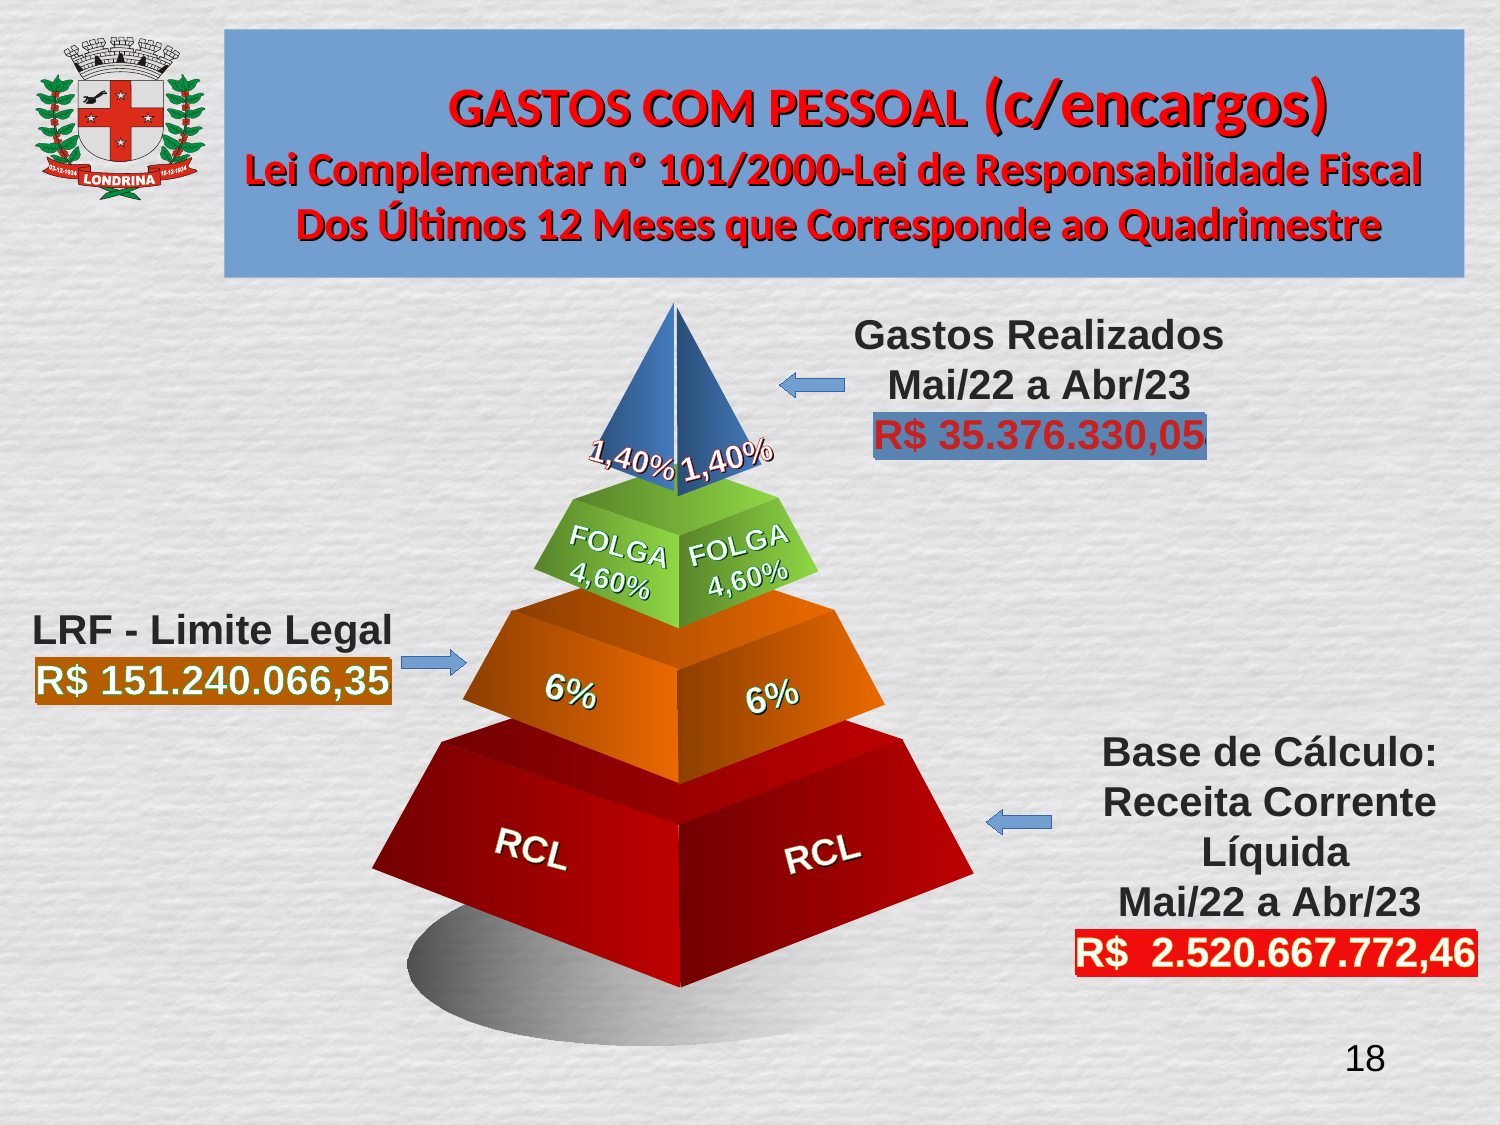

GASTOS COM PESSOAL (c/encargos)
Lei Complementar nº 101/2000-Lei de Responsabilidade Fiscal
 Dos Últimos 12 Meses que Corresponde ao Quadrimestre
Gastos Realizados
Mai/22 a Abr/23
R$ 35.376.330,05
1,40%
1,40%
FOLGA
4,60%
FOLGA
4,60%
LRF - Limite Legal
R$ 151.240.066,35
6%
6%
Base de Cálculo:
Receita Corrente
Líquida
Mai/22 a Abr/23
R$ 2.520.667.772,46
RCL
RCL